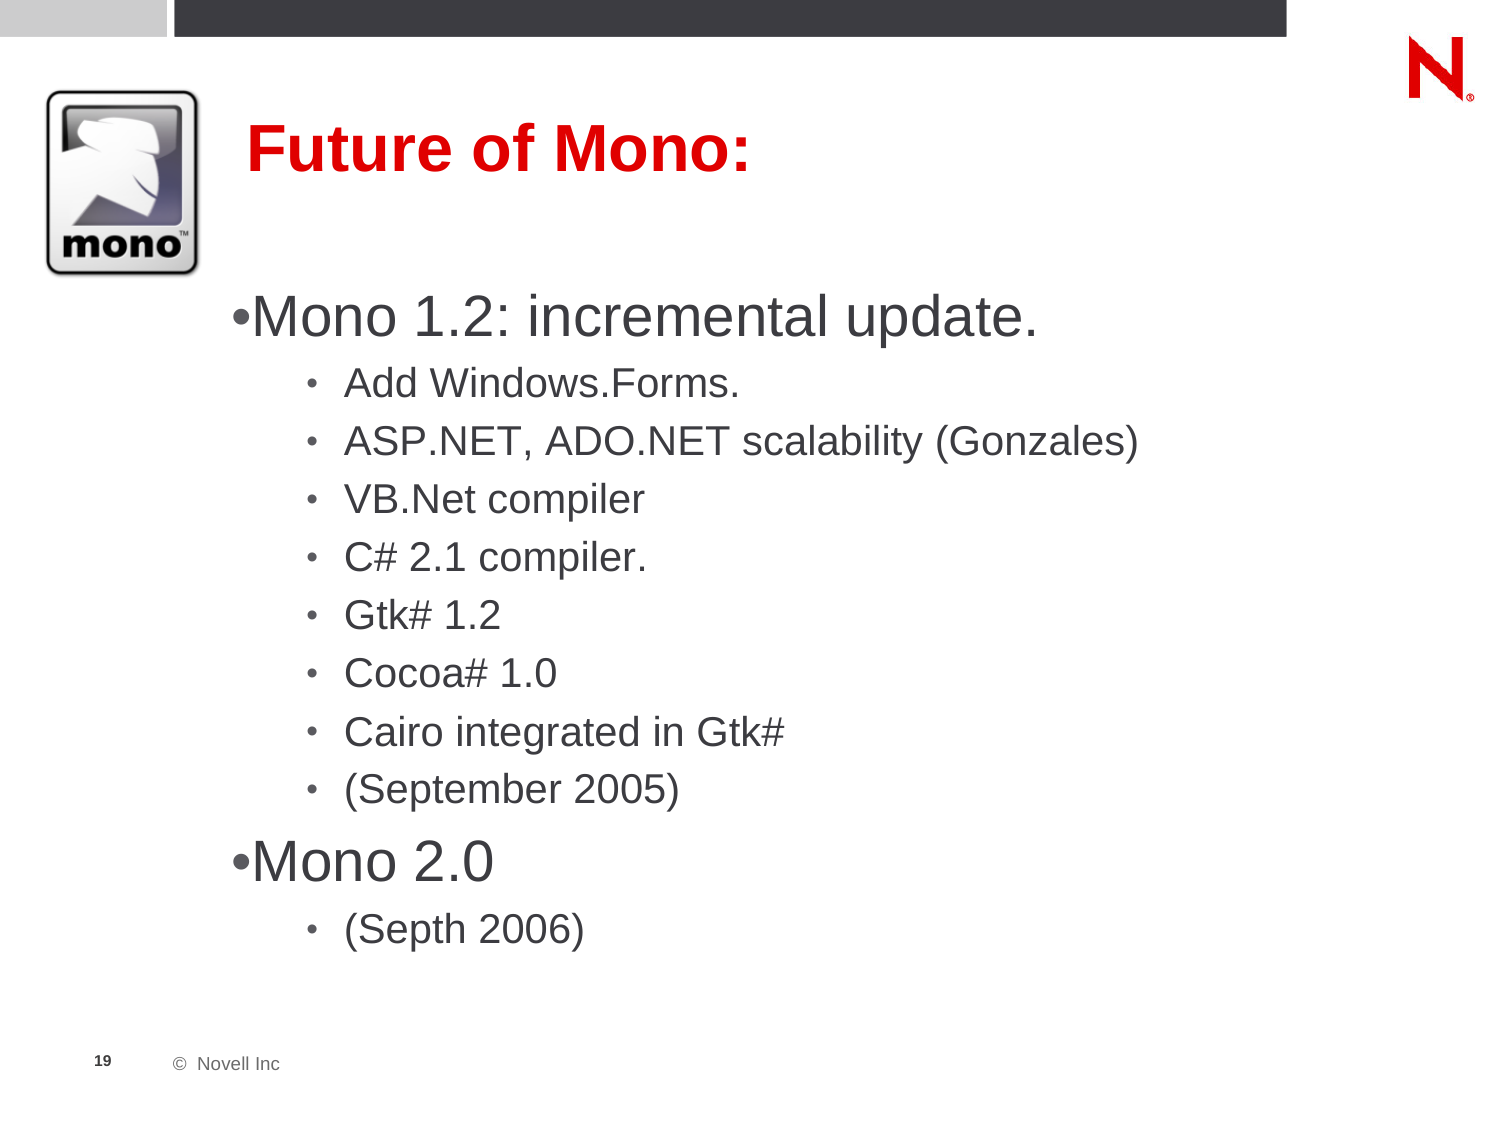

# Future of Mono:
Mono 1.2: incremental update.
Add Windows.Forms.
ASP.NET, ADO.NET scalability (Gonzales)
VB.Net compiler
C# 2.1 compiler.
Gtk# 1.2
Cocoa# 1.0
Cairo integrated in Gtk#
(September 2005)
Mono 2.0
(Septh 2006)